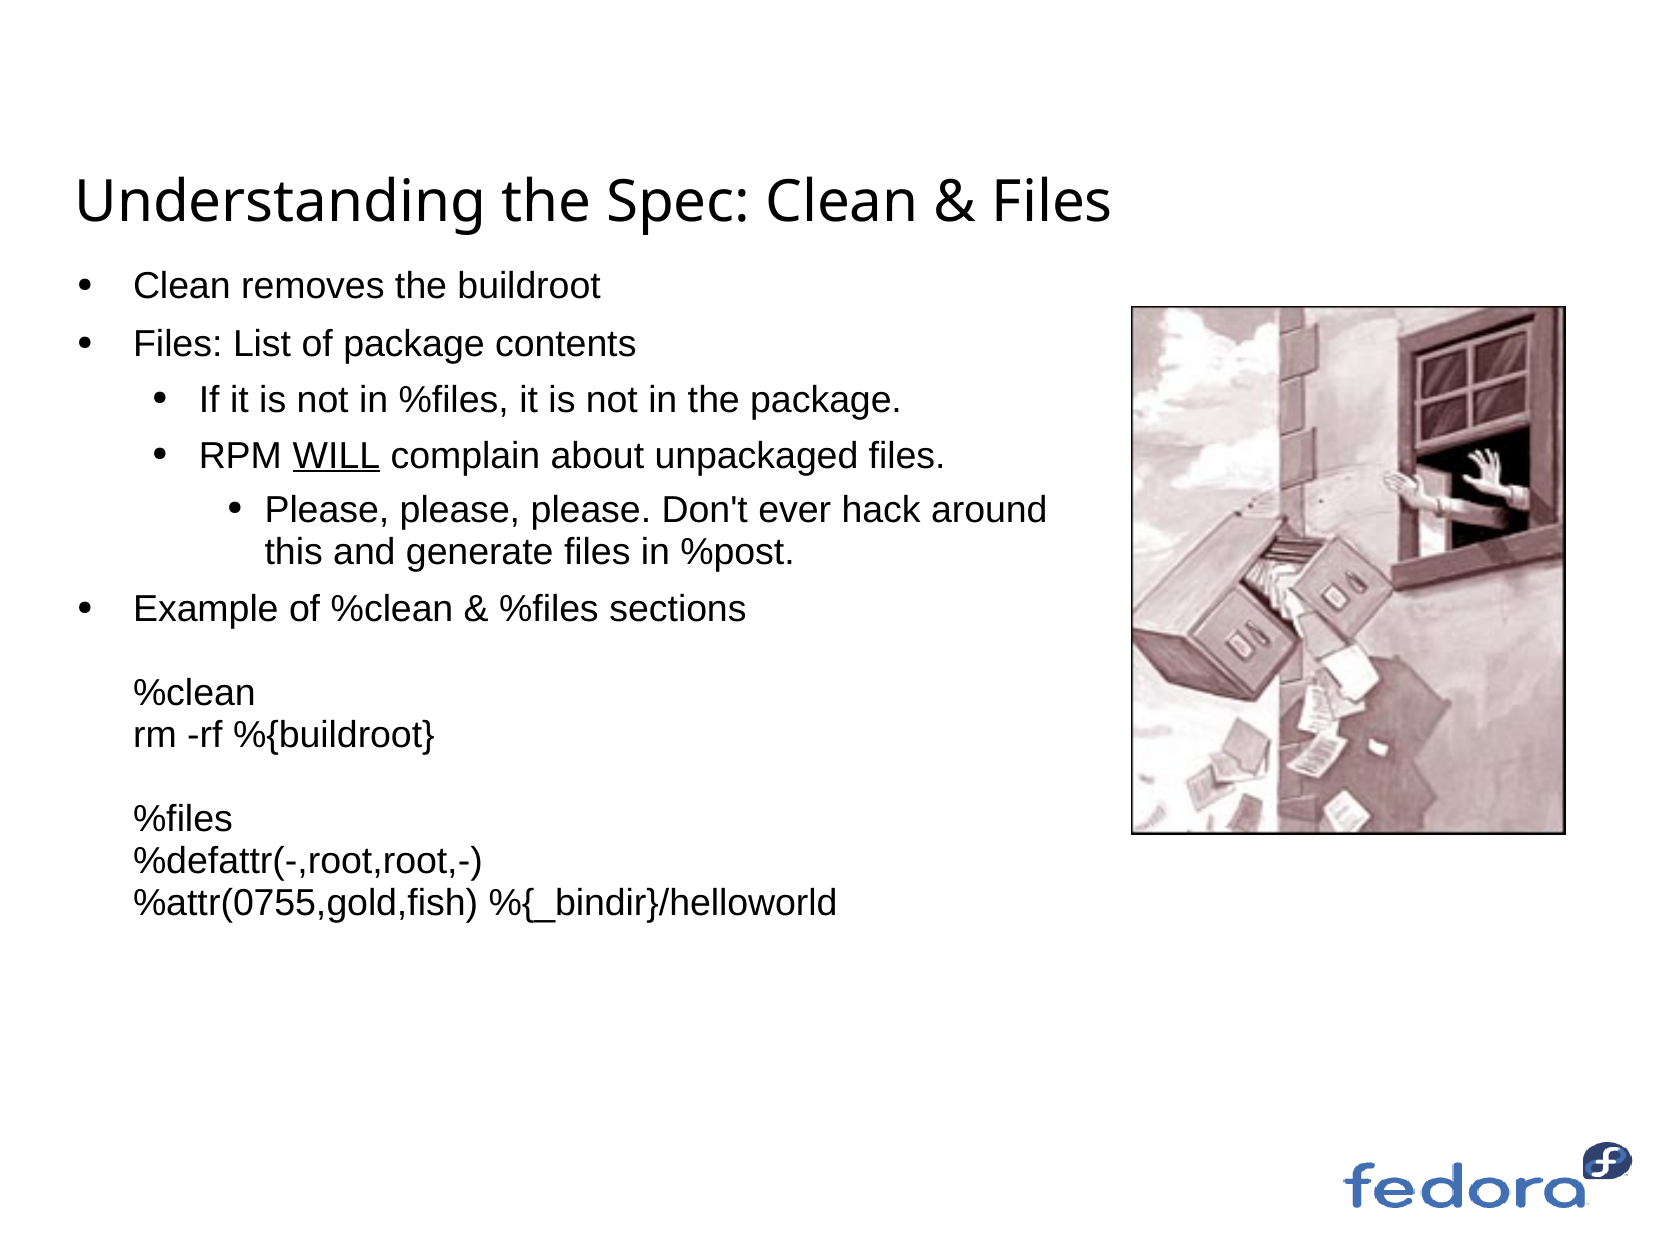

# Understanding the Spec: Clean & Files
Clean removes the buildroot
Files: List of package contents
If it is not in %files, it is not in the package.
RPM WILL complain about unpackaged files.
Please, please, please. Don't ever hack around this and generate files in %post.
Example of %clean & %files sections
%clean
rm -rf %{buildroot}
%files
%defattr(-,root,root,-)
%attr(0755,gold,fish) %{_bindir}/helloworld